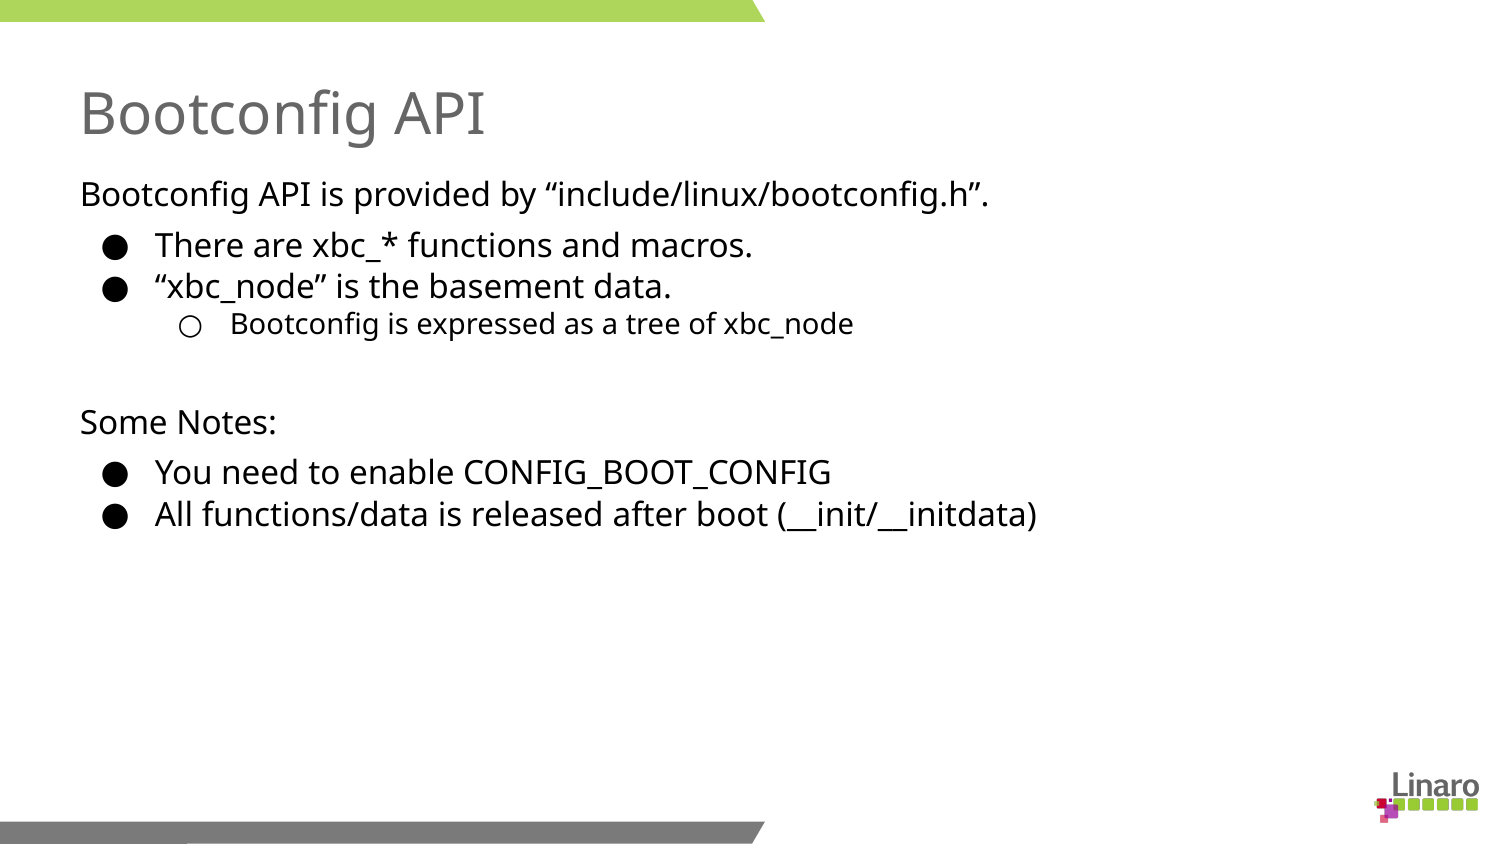

# Bootconfig API
Bootconfig API is provided by “include/linux/bootconfig.h”.
There are xbc_* functions and macros.
“xbc_node” is the basement data.
Bootconfig is expressed as a tree of xbc_node
Some Notes:
You need to enable CONFIG_BOOT_CONFIG
All functions/data is released after boot (__init/__initdata)